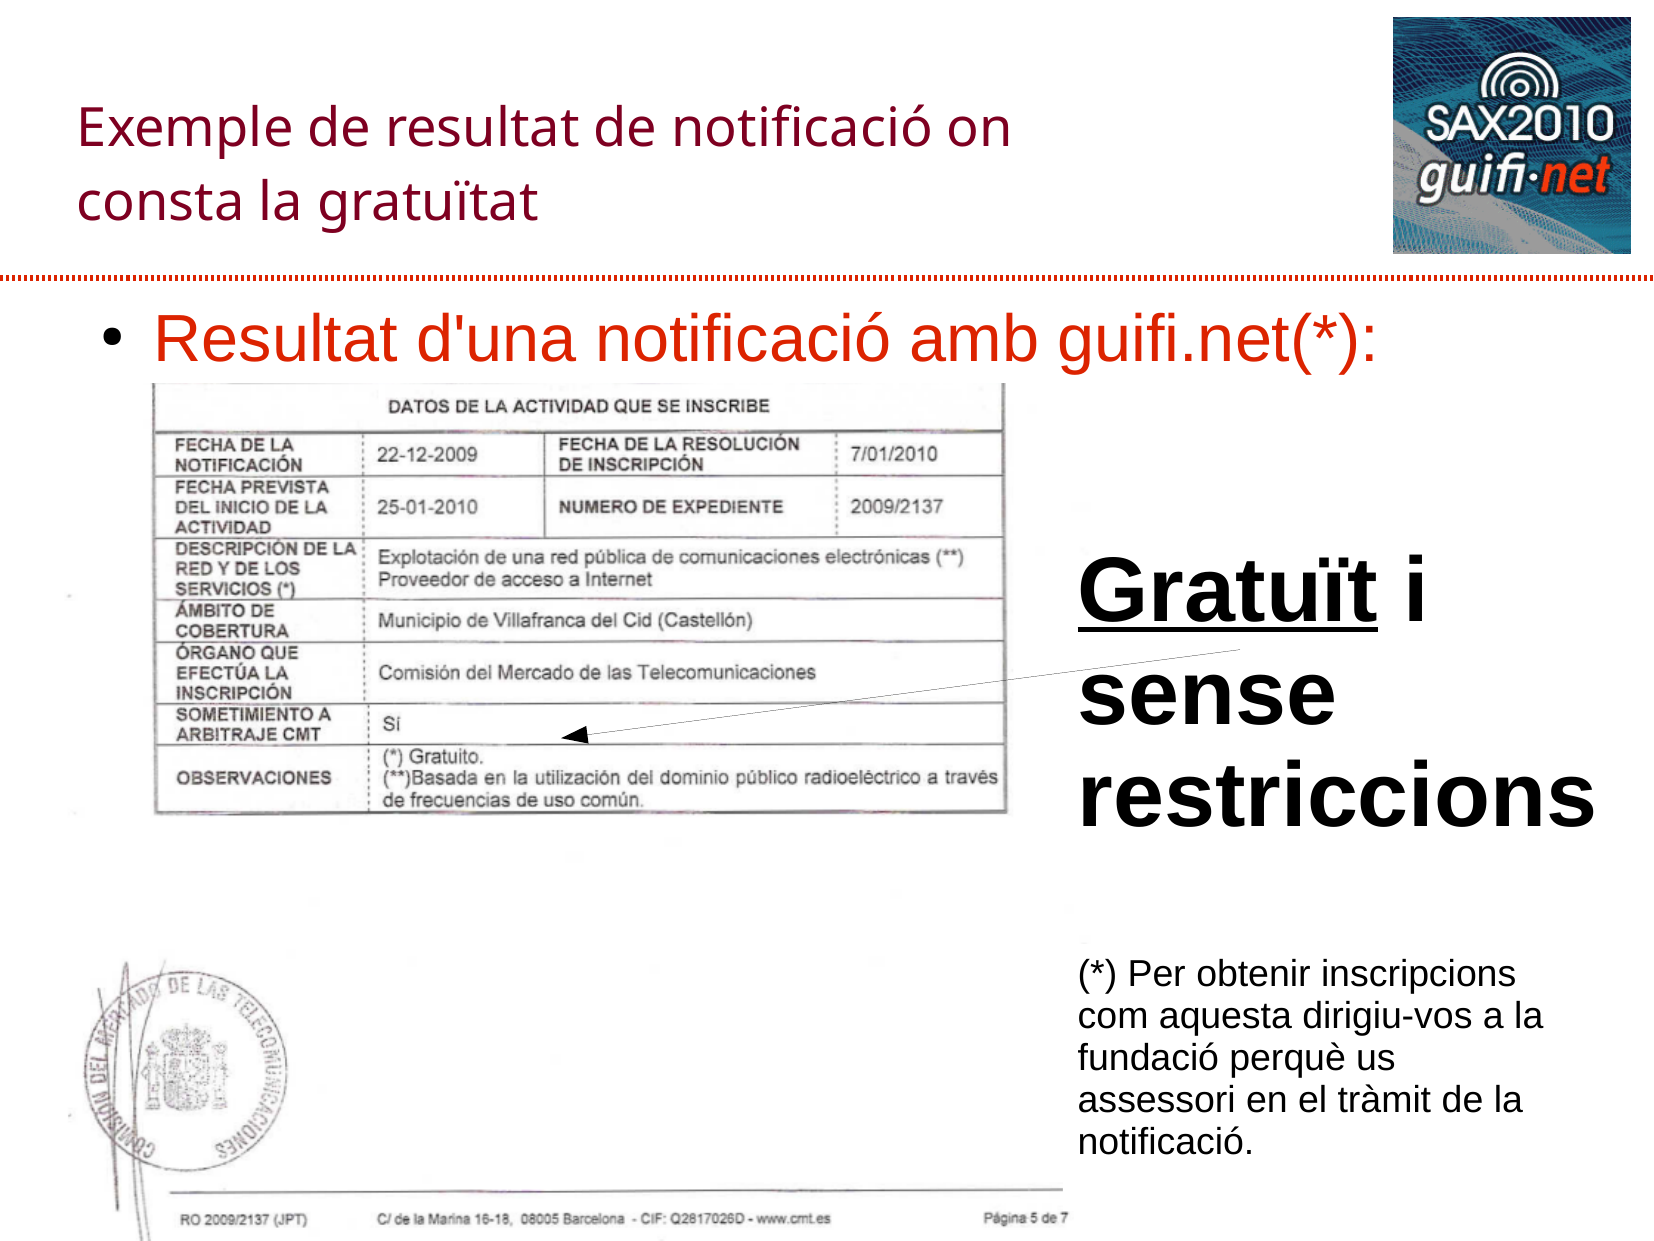

# Exemple de resultat de notificació on consta la gratuïtat
Resultat d'una notificació amb guifi.net(*):
Gratuït i sense restriccions
(*) Per obtenir inscripcions com aquesta dirigiu-vos a la fundació perquè us assessori en el tràmit de la notificació.